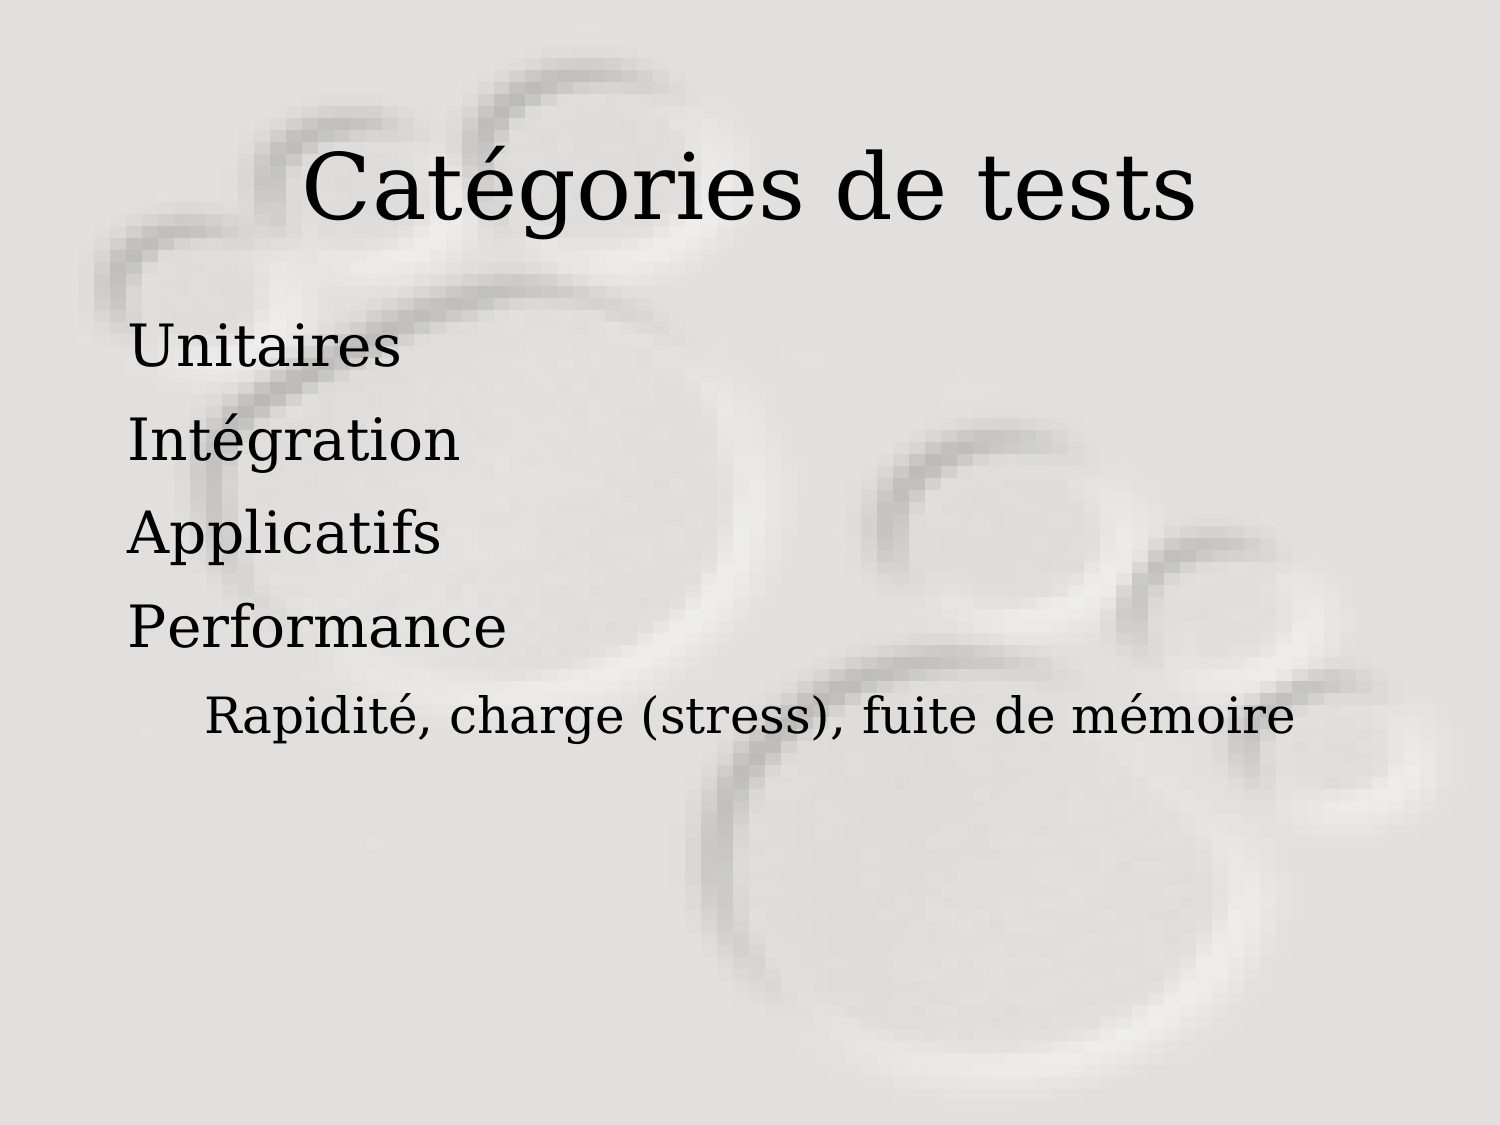

# Catégories de tests
Unitaires
Intégration
Applicatifs
Performance
Rapidité, charge (stress), fuite de mémoire